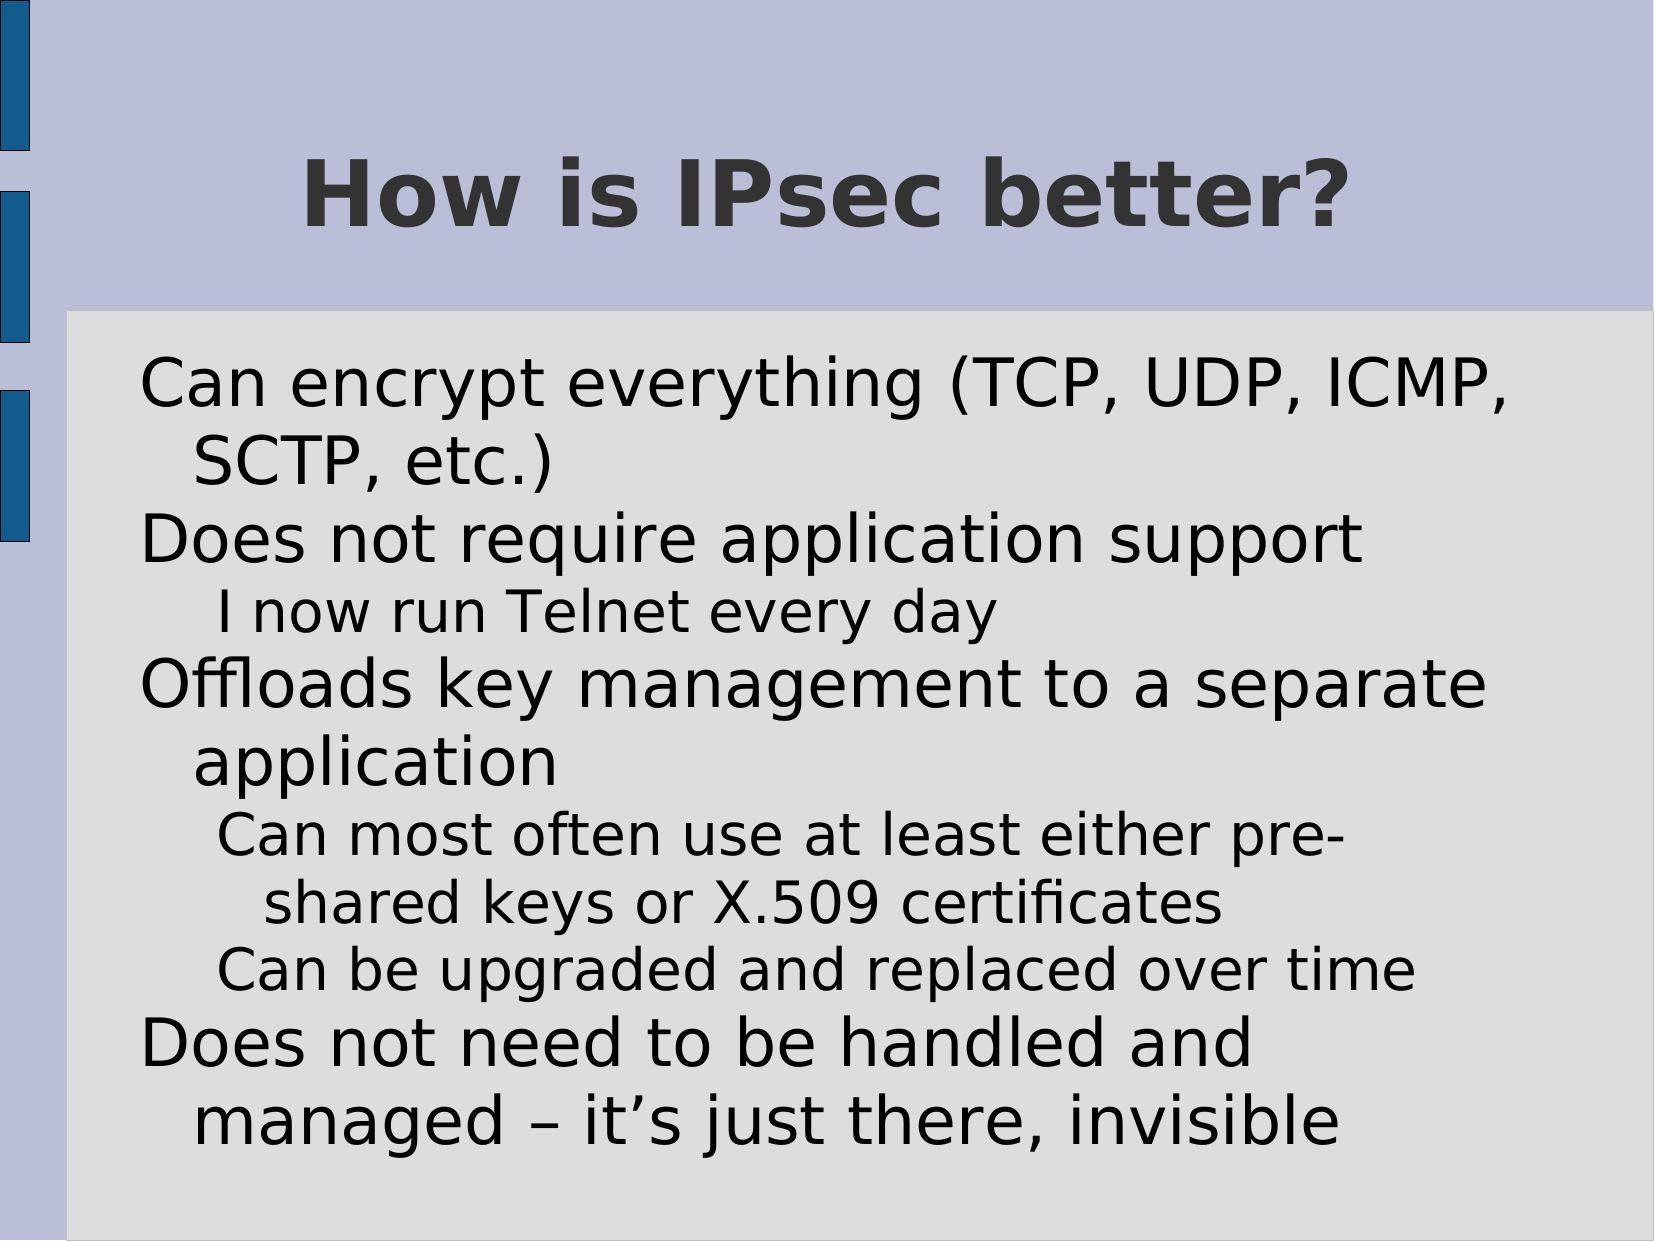

# How is IPsec better?
Can encrypt everything (TCP, UDP, ICMP, SCTP, etc.)
Does not require application support
I now run Telnet every day
Offloads key management to a separate application
Can most often use at least either pre-shared keys or X.509 certificates
Can be upgraded and replaced over time
Does not need to be handled and managed – it’s just there, invisible